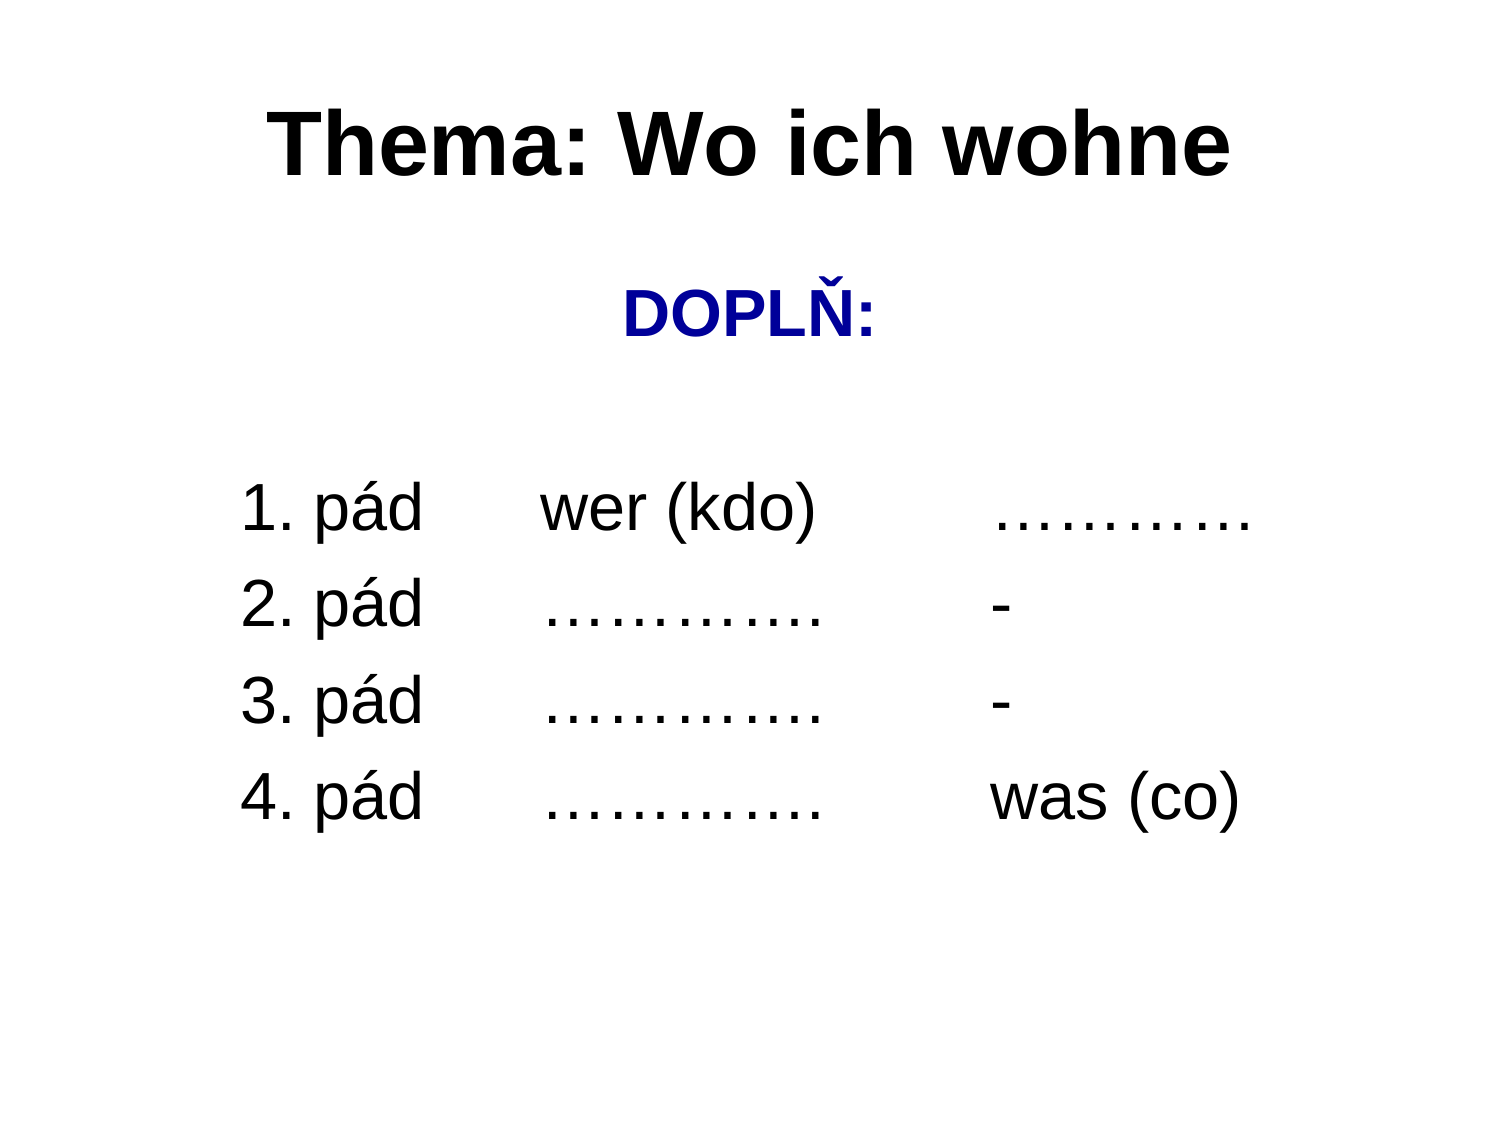

# Thema: Wo ich wohne
DOPLŇ:
		1. pád	wer (kdo)		…………
		2. pád	………….		-
		3. pád	………….		-
		4. pád	………….		was (co)